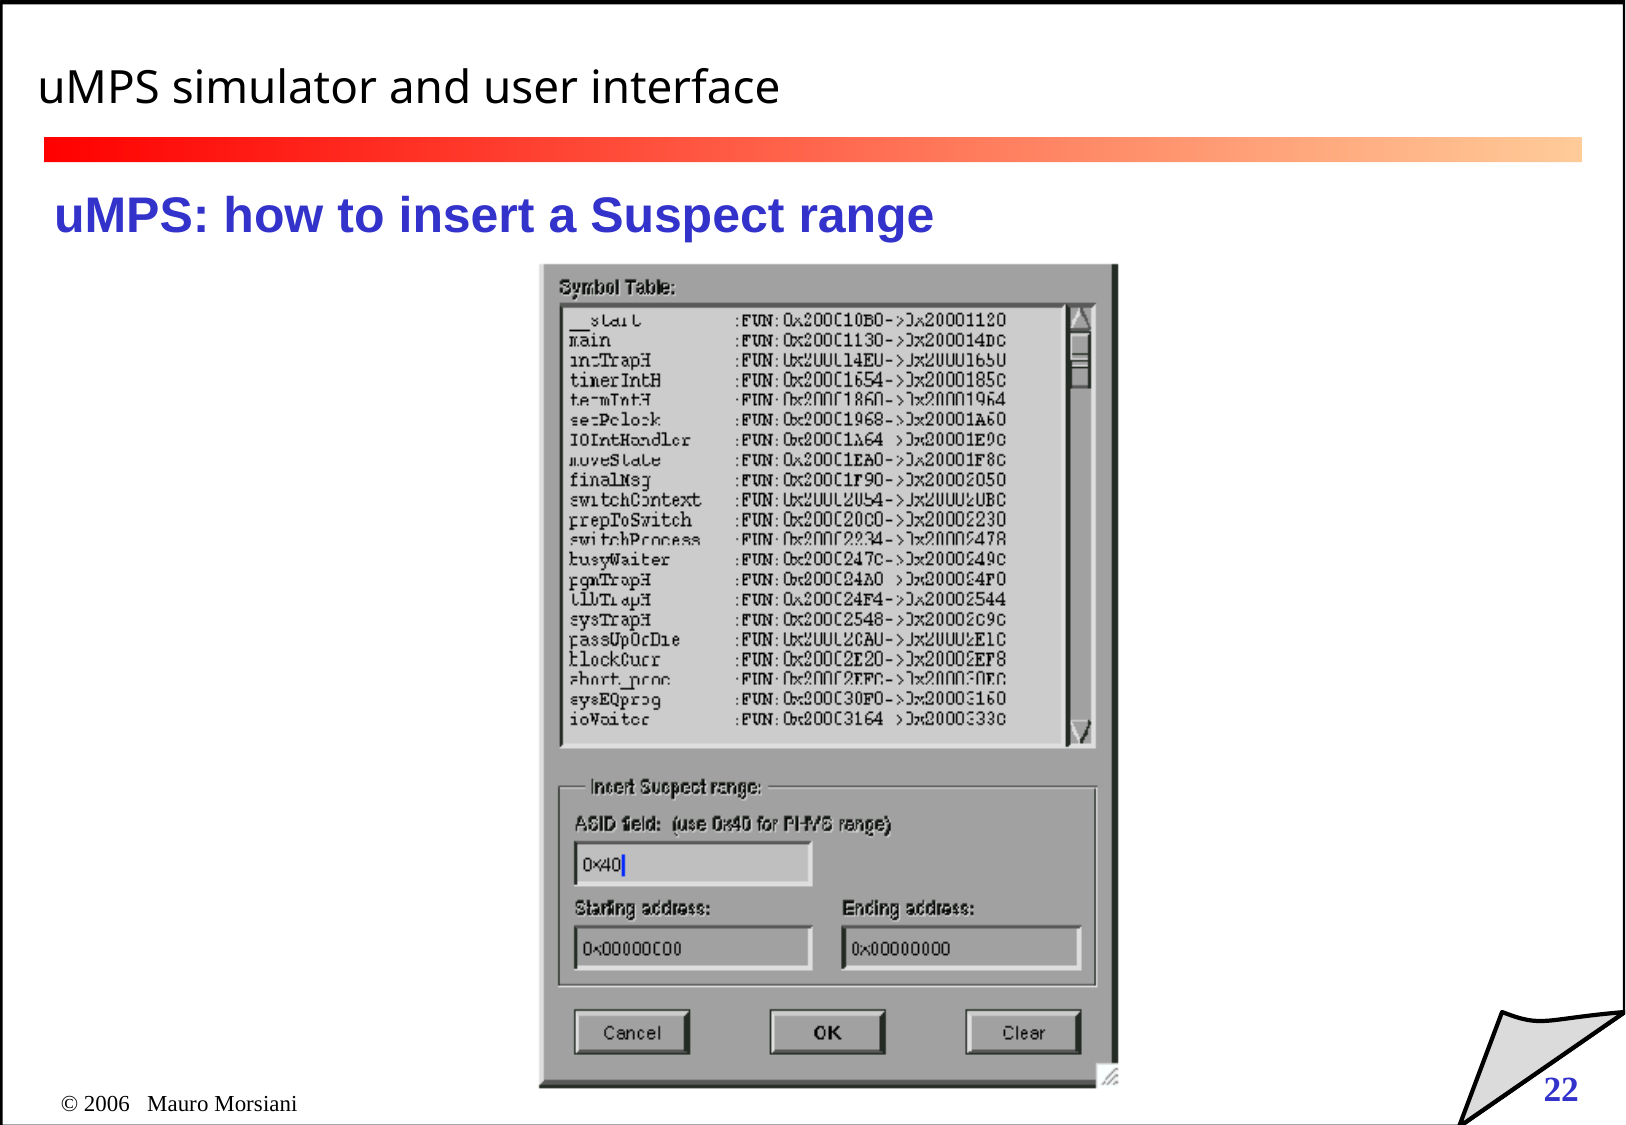

# uMPS simulator and user interface
uMPS: how to insert a Suspect range